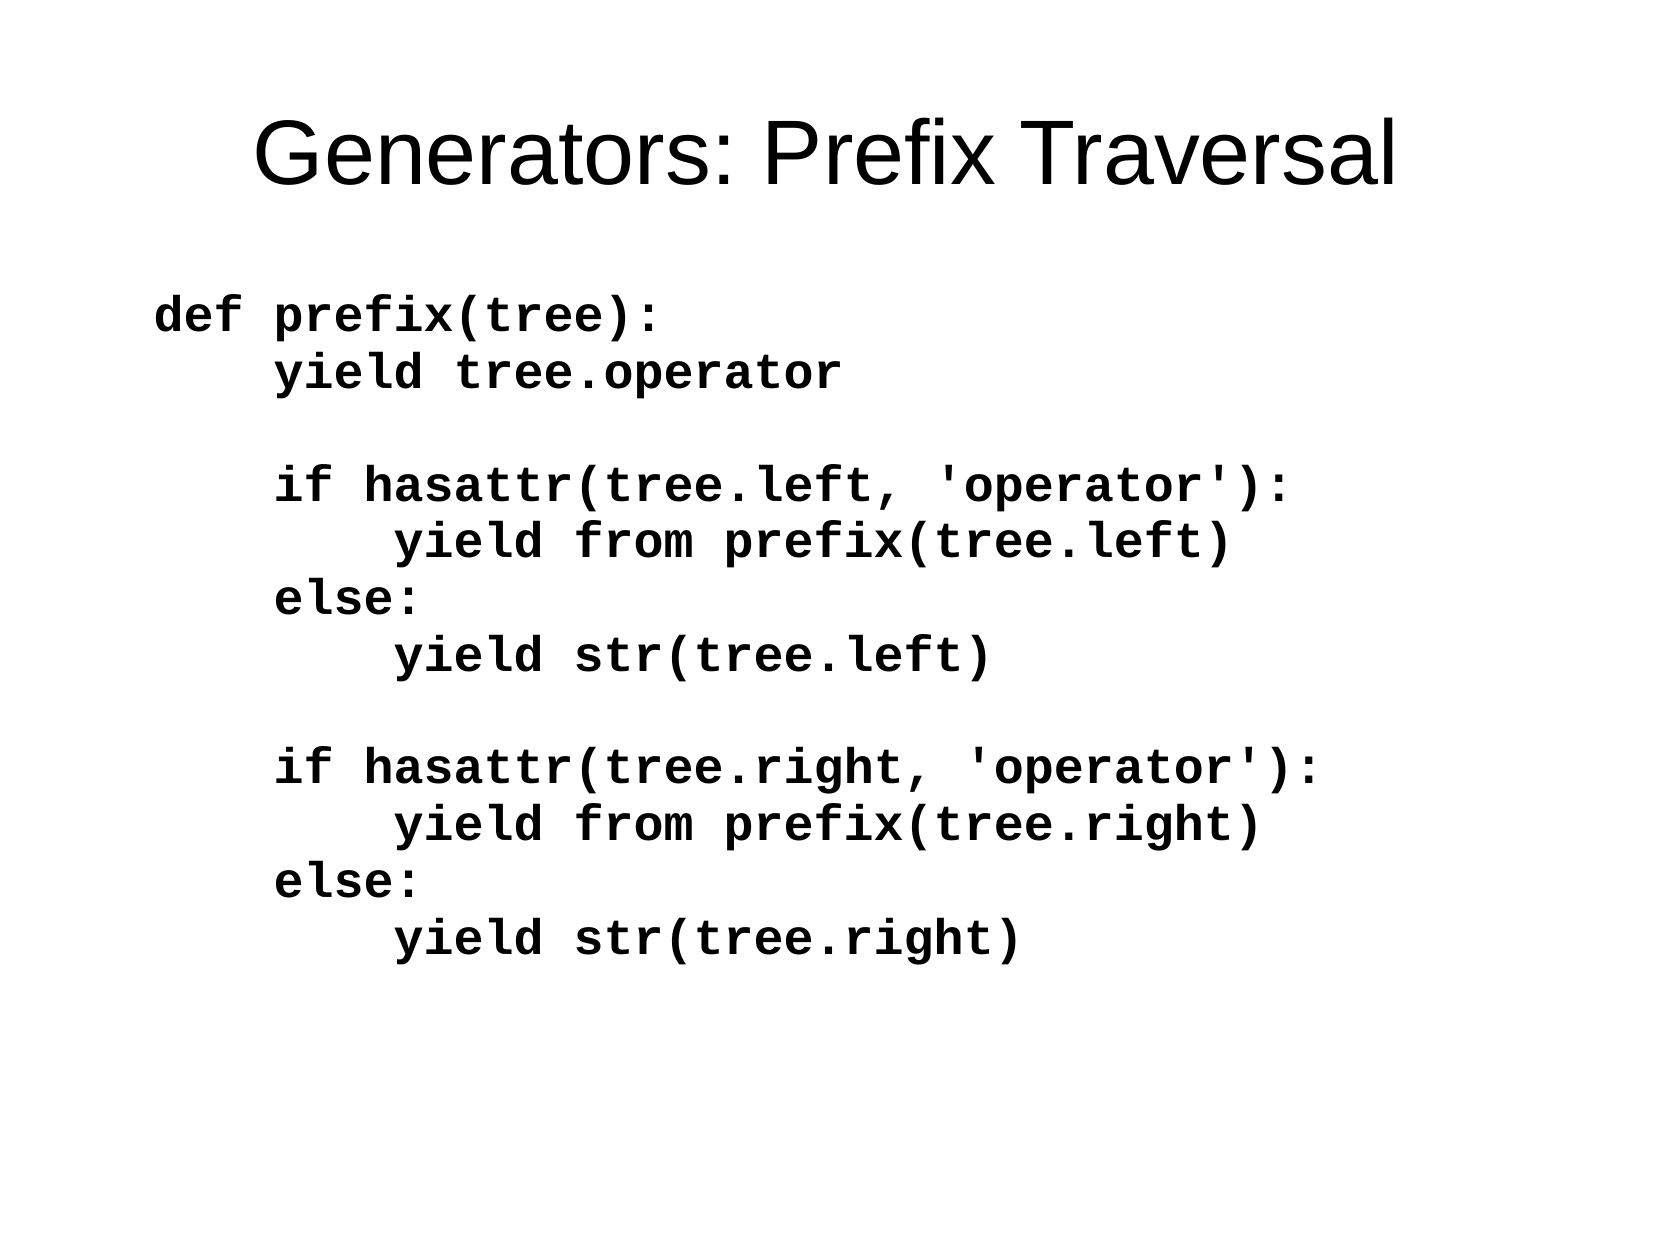

# Generators: Prefix Traversal
def prefix(tree):
 yield tree.operator
 if hasattr(tree.left, 'operator'):
 yield from prefix(tree.left)
 else:
 yield str(tree.left)
 if hasattr(tree.right, 'operator'):
 yield from prefix(tree.right)
 else:
 yield str(tree.right)